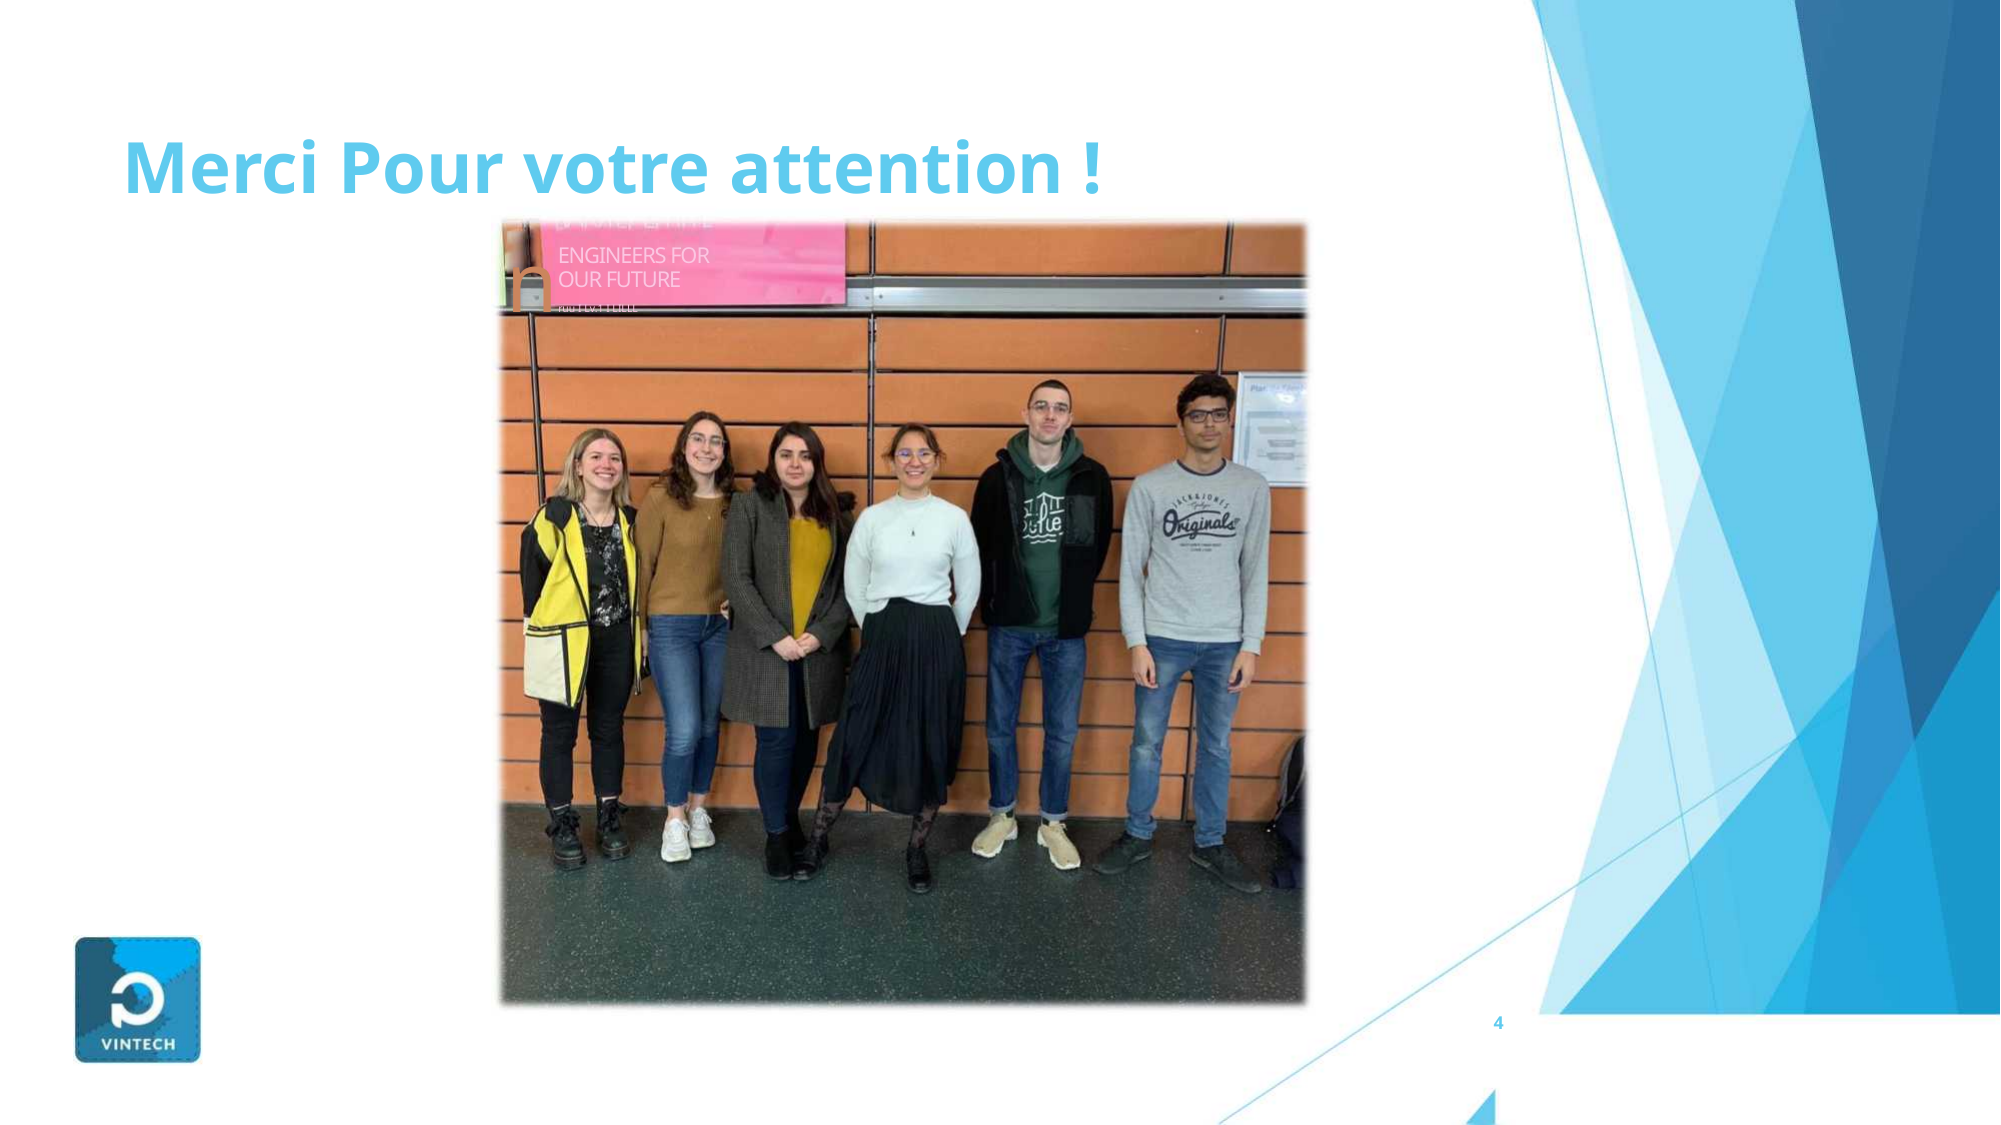

Merci Pour votre attention !
nruu I Lv.1 I LILLL
ENGINEERS FOR OUR FUTURE
4